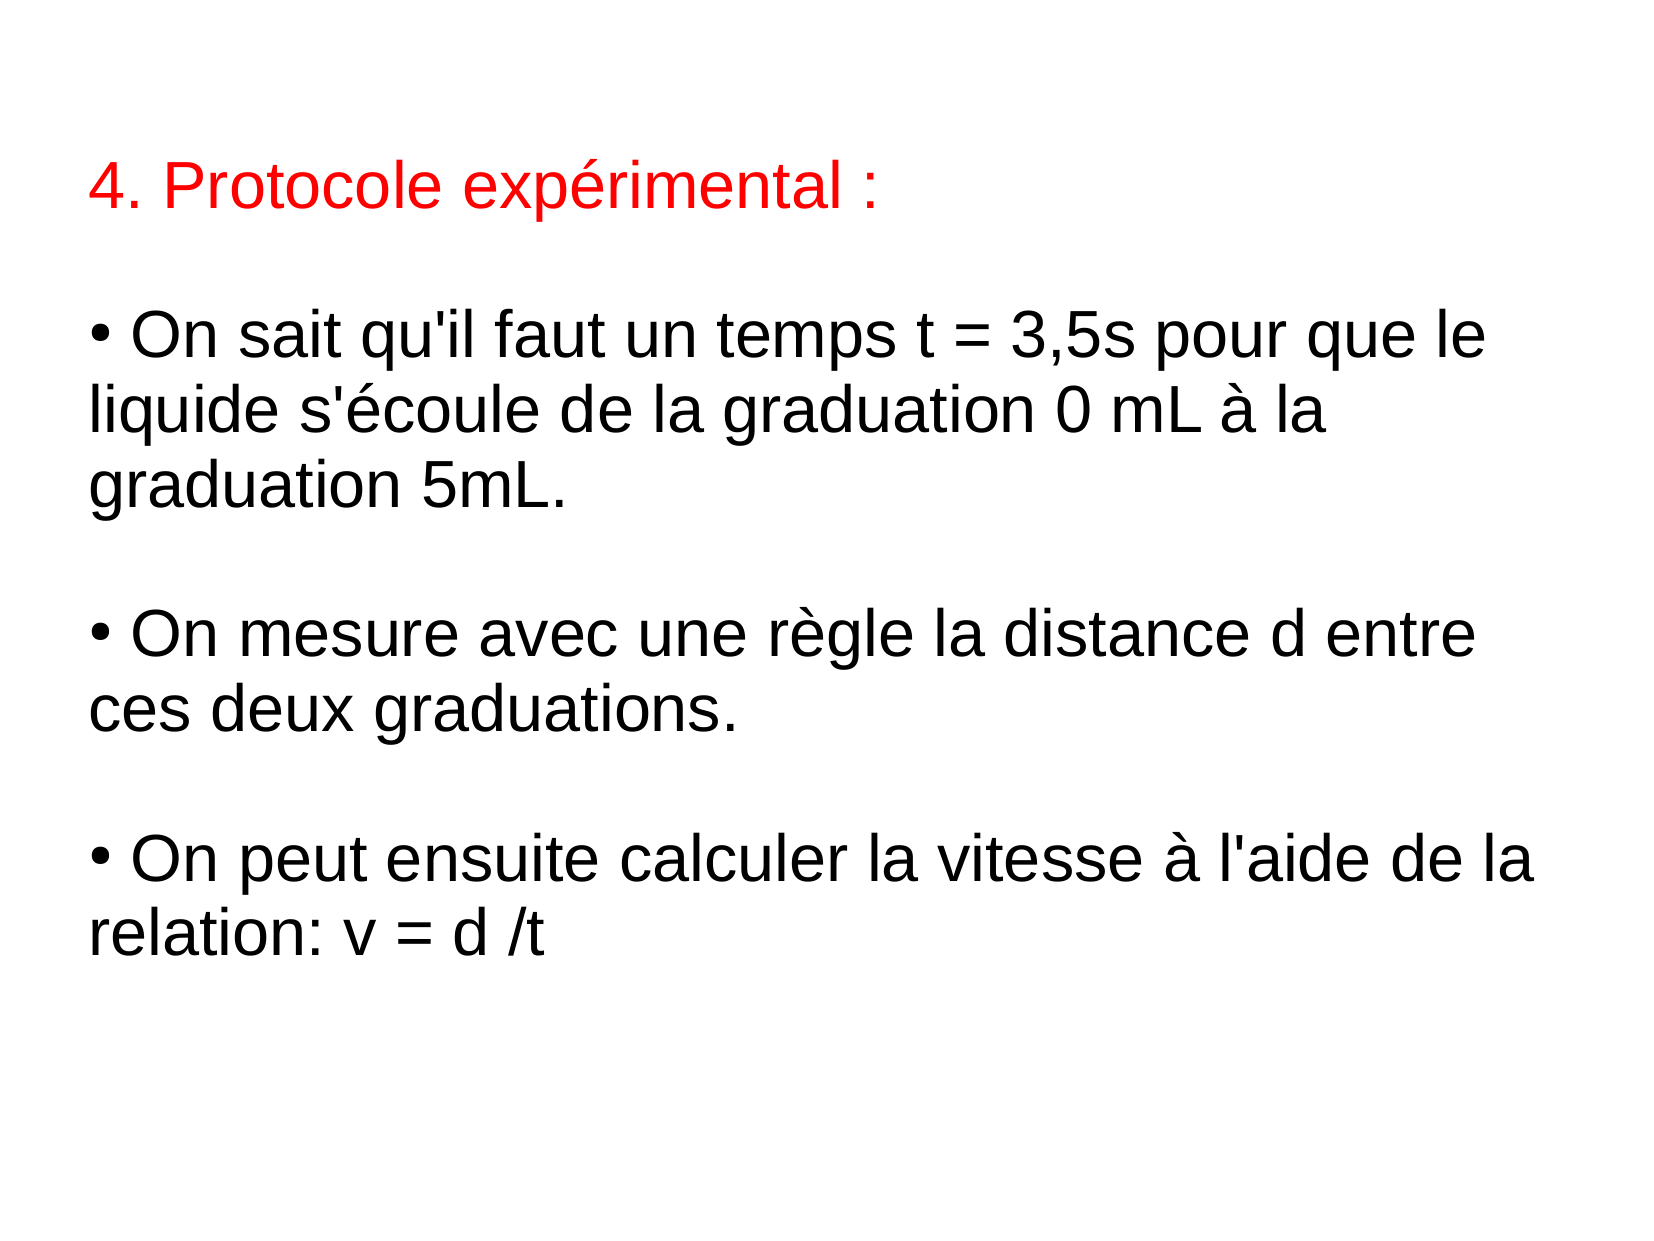

# 4. Protocole expérimental :
 On sait qu'il faut un temps t = 3,5s pour que le liquide s'écoule de la graduation 0 mL à la graduation 5mL.
 On mesure avec une règle la distance d entre ces deux graduations.
 On peut ensuite calculer la vitesse à l'aide de la relation: v = d /t